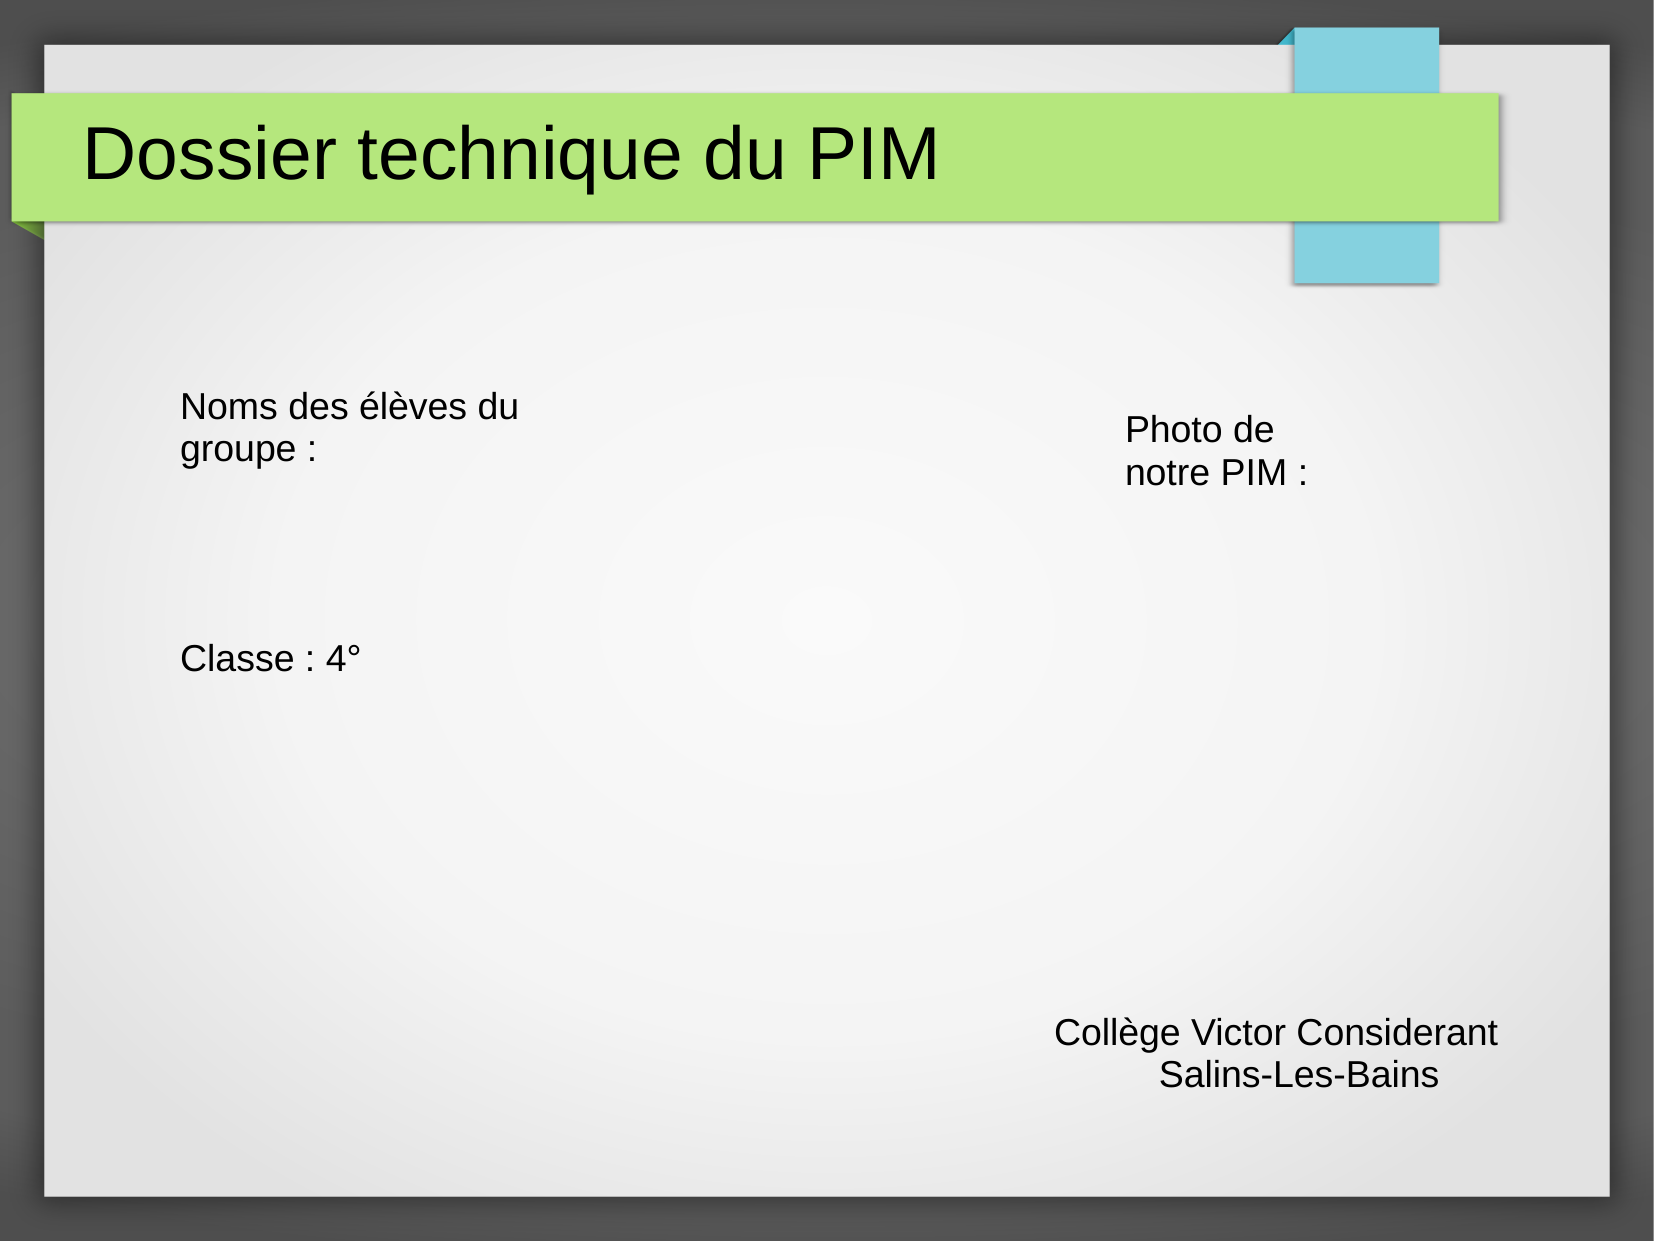

# Dossier technique du PIM
Noms des élèves du groupe :
Classe : 4°
Photo de notre PIM :
Collège Victor Considerant
Salins-Les-Bains